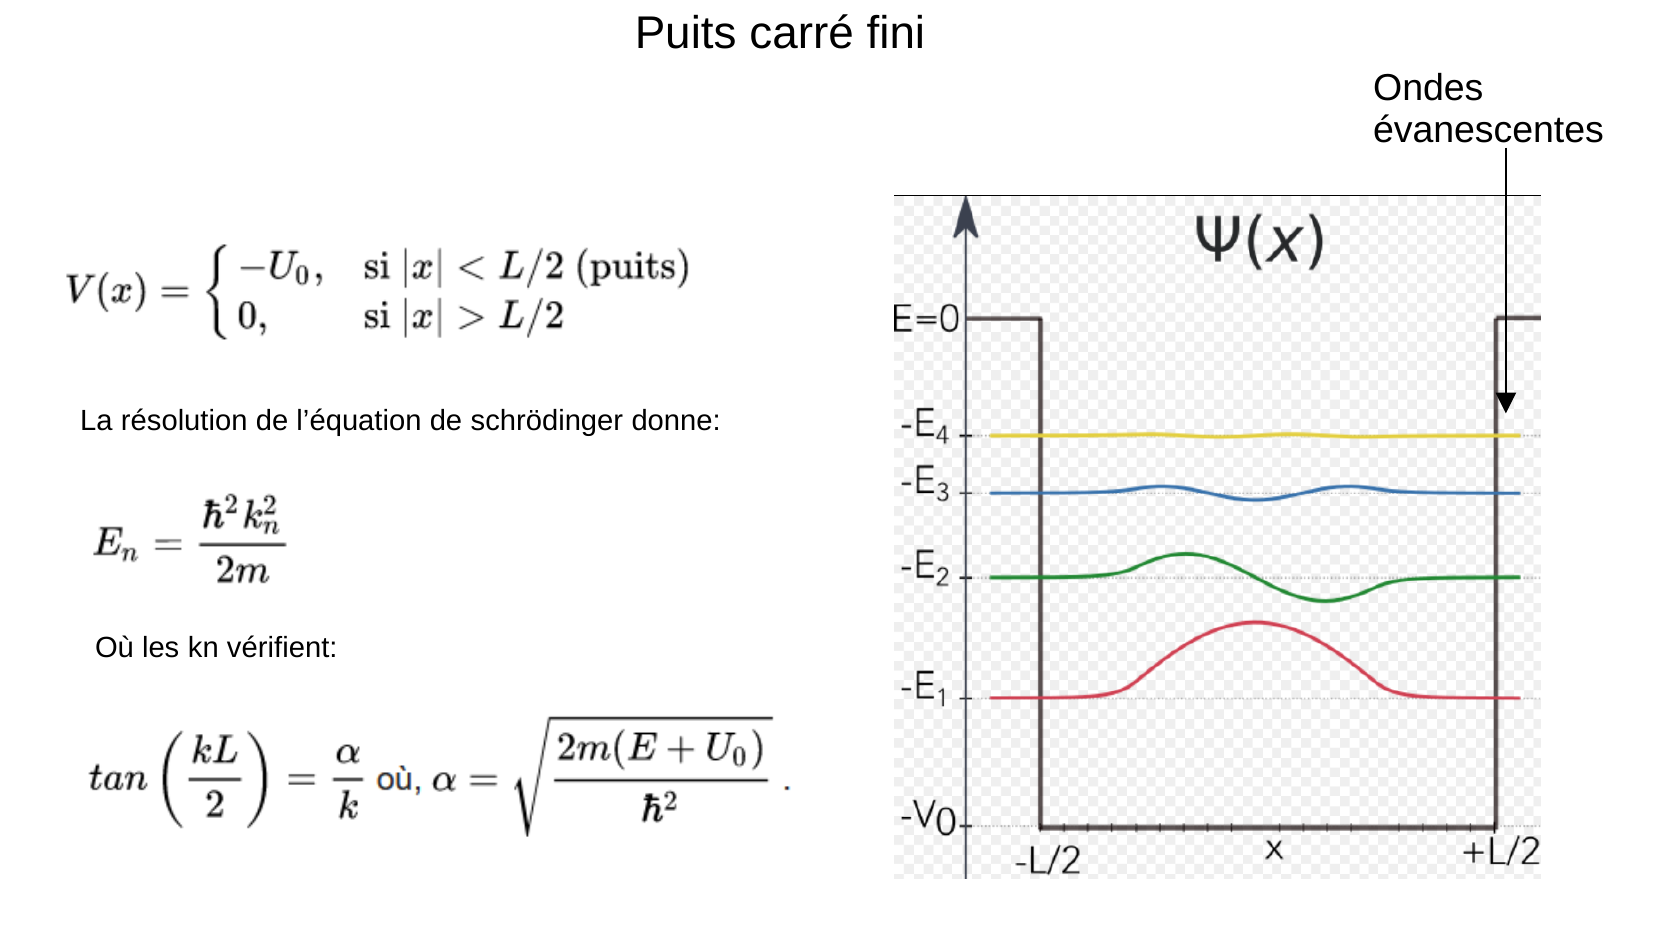

Puits carré fini
Ondes évanescentes
La résolution de l’équation de schrödinger donne:
Où les kn vérifient: